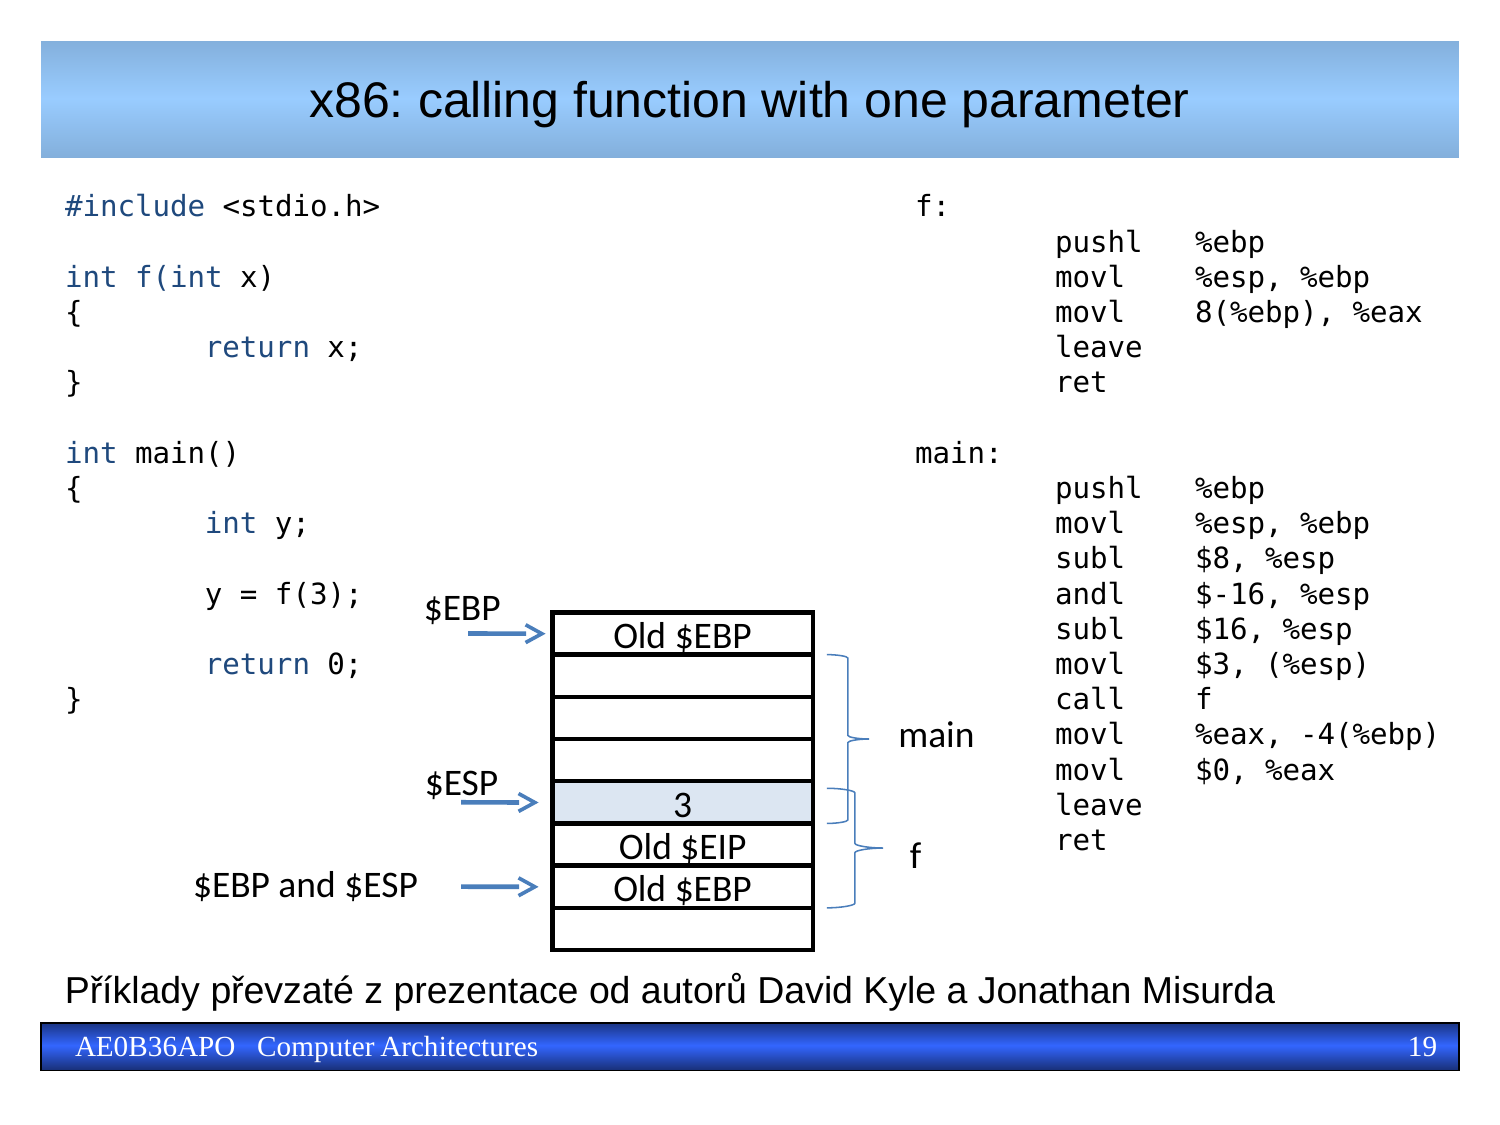

# x86: calling function with one parameter
#include <stdio.h>
int f(int x)
{
 return x;
}
int main()
{
 int y;
 y = f(3);
 return 0;
}
f:
 pushl %ebp
 movl %esp, %ebp
 movl 8(%ebp), %eax
 leave
 ret
main:
 pushl %ebp
 movl %esp, %ebp
 subl $8, %esp
 andl $-16, %esp
 subl $16, %esp
 movl $3, (%esp)
 call f
 movl %eax, -4(%ebp)
 movl $0, %eax
 leave
 ret
$EBP
Old $EBP
main
$ESP
3
Old $EIP
f
$EBP and $ESP
Old $EBP
Příklady převzaté z prezentace od autorů David Kyle a Jonathan Misurda
AE0B36APO Computer Architectures
19